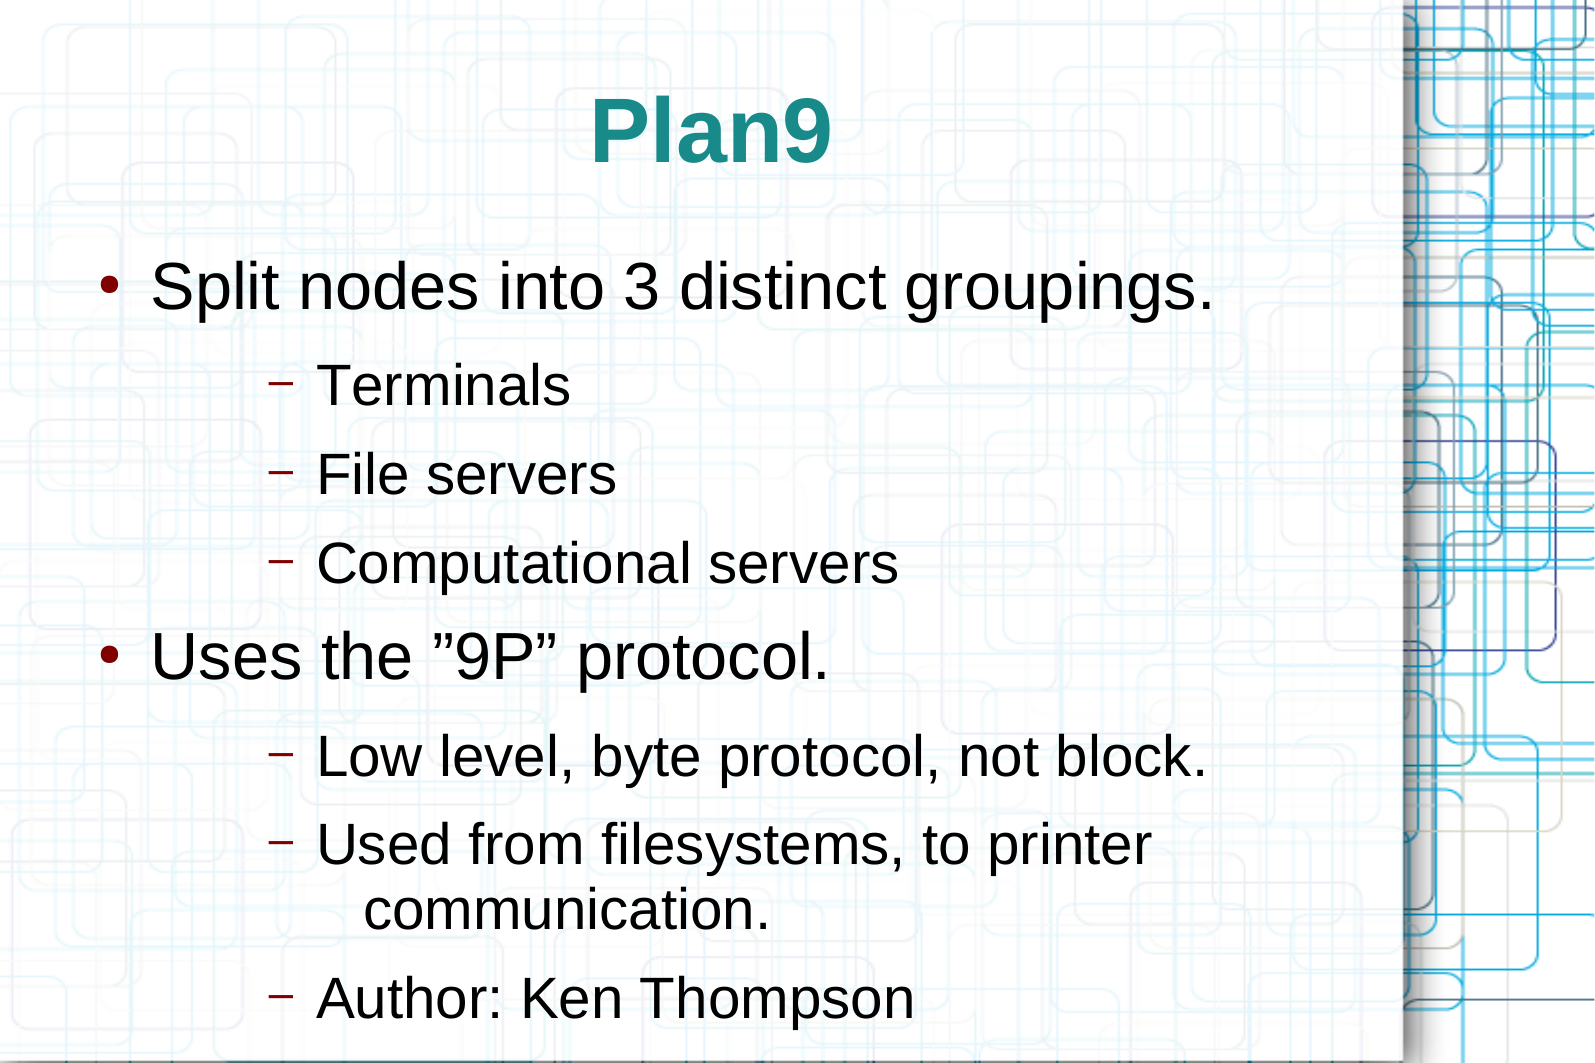

# Plan9
Split nodes into 3 distinct groupings.
Terminals
File servers
Computational servers
Uses the ”9P” protocol.
Low level, byte protocol, not block.
Used from filesystems, to printer communication.
Author: Ken Thompson